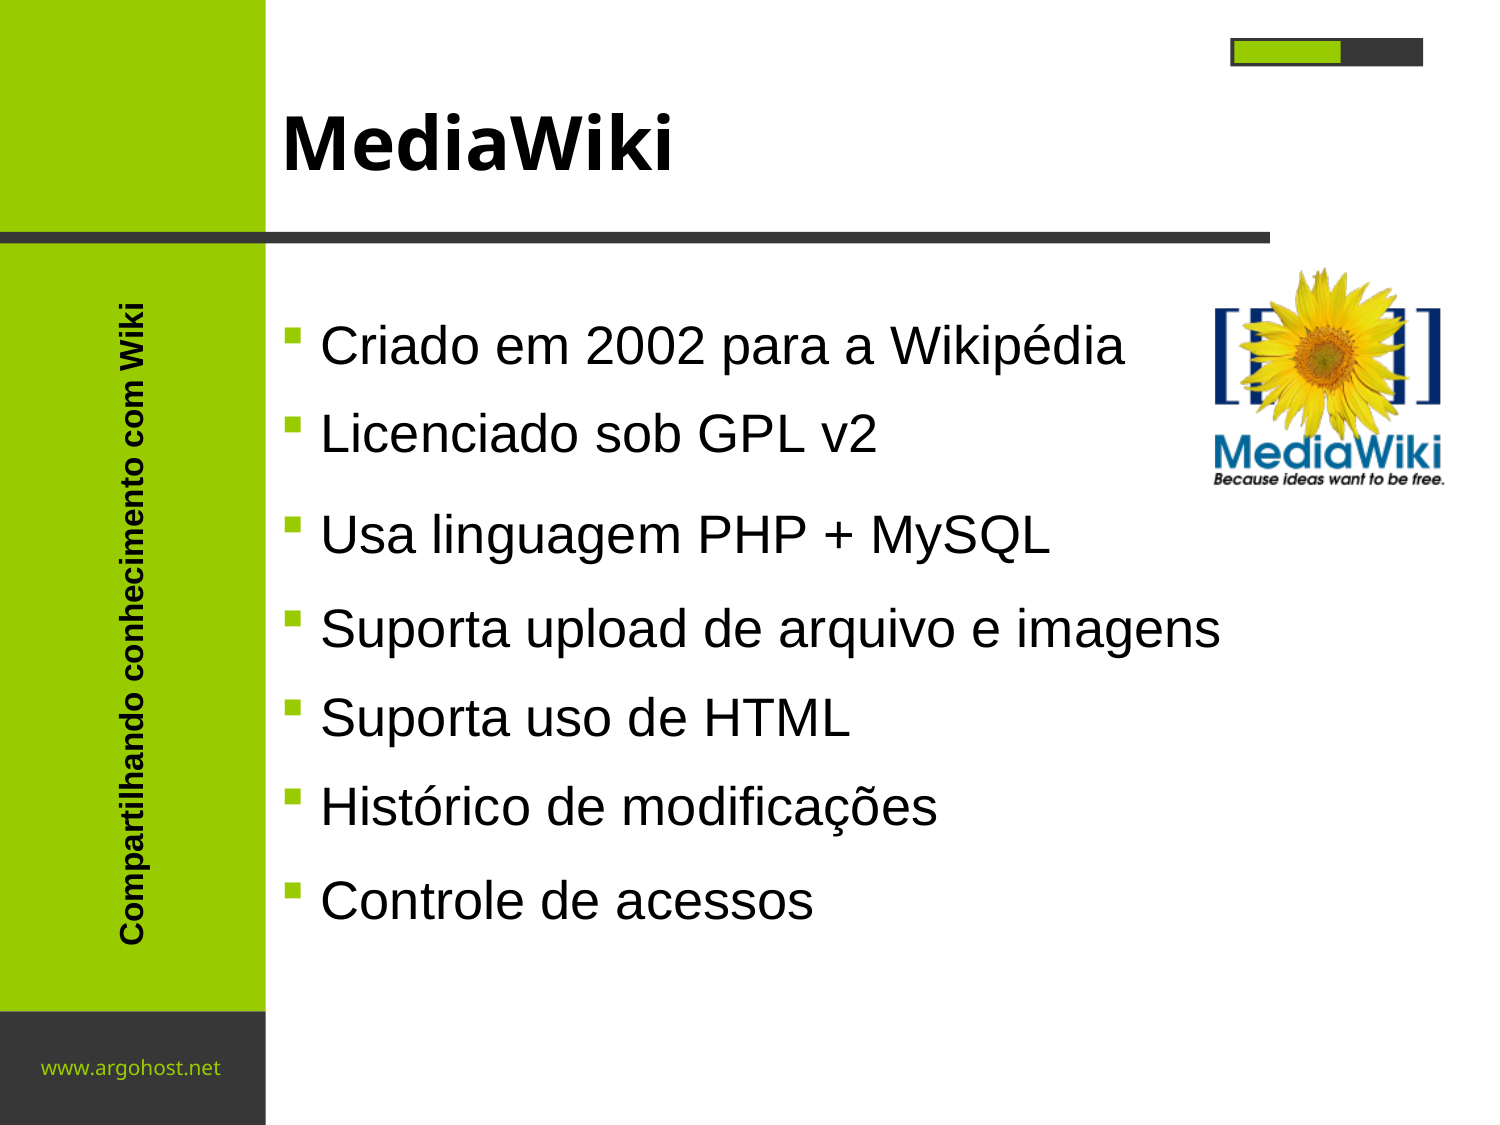

MediaWiki
 Criado em 2002 para a Wikipédia
 Licenciado sob GPL v2
 Usa linguagem PHP + MySQL
 Suporta upload de arquivo e imagens
Compartilhando conhecimento com Wiki
 Suporta uso de HTML
 Histórico de modificações
 Controle de acessos
www.argohost.net